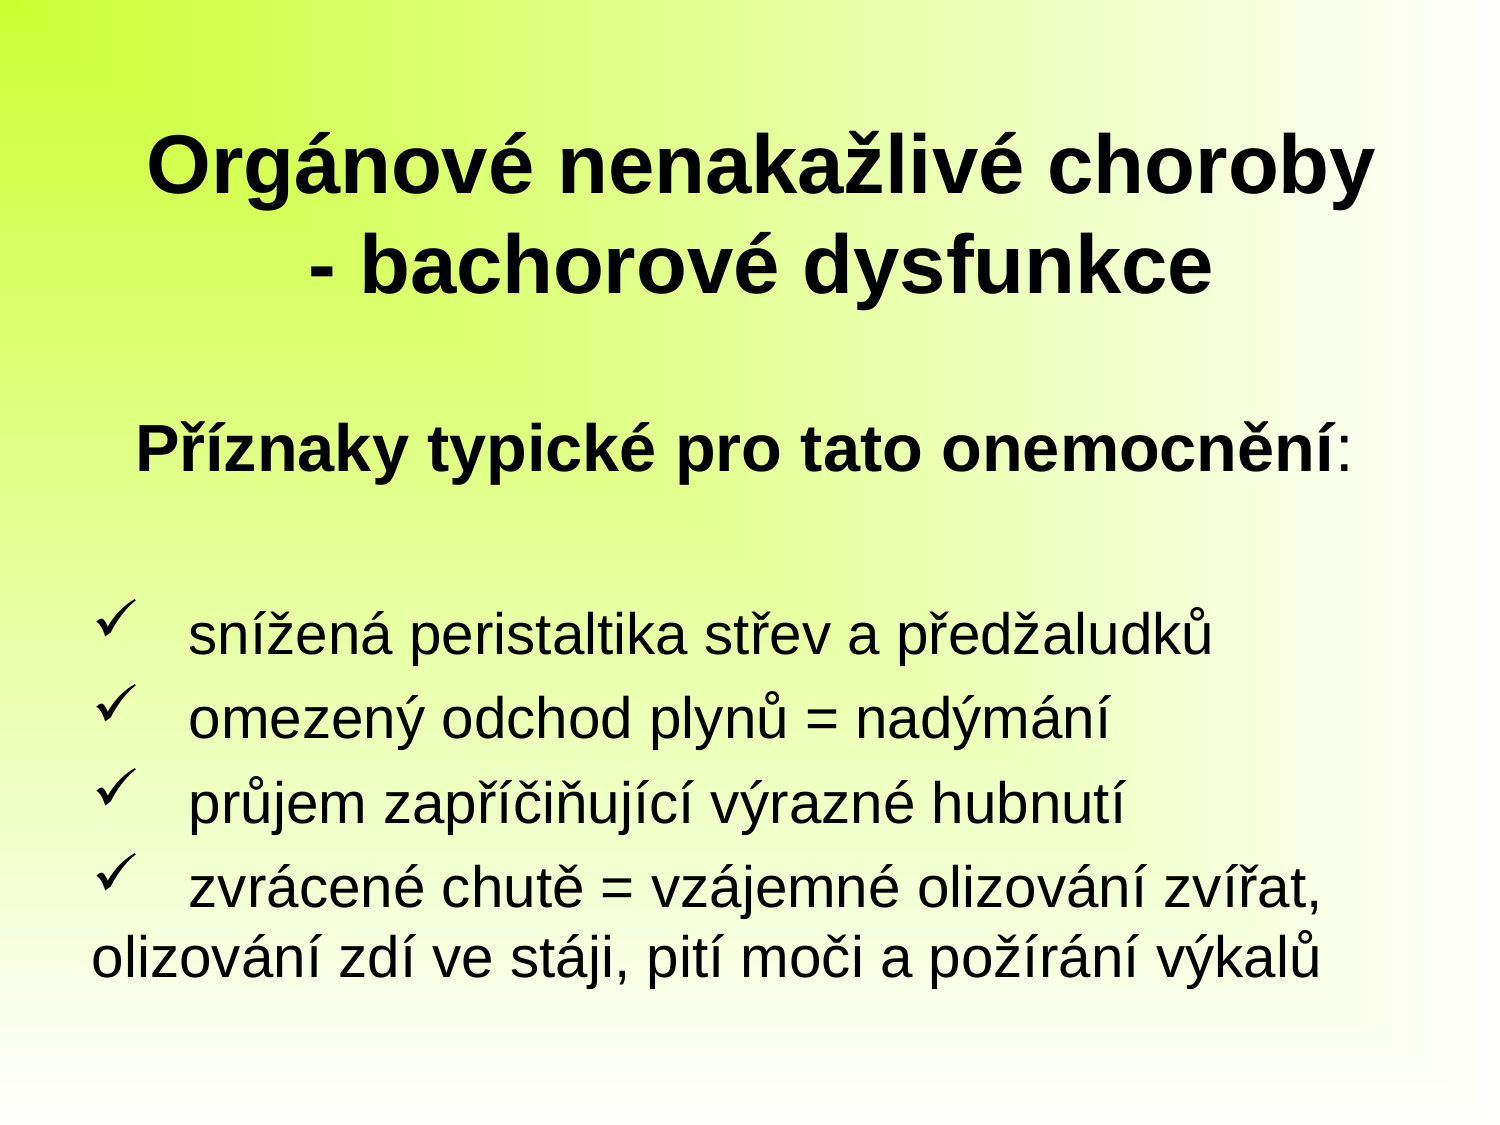

# Orgánové nenakažlivé choroby - bachorové dysfunkce
Příznaky typické pro tato onemocnění:
 snížená peristaltika střev a předžaludků
 omezený odchod plynů = nadýmání
 průjem zapříčiňující výrazné hubnutí
 zvrácené chutě = vzájemné olizování zvířat, olizování zdí ve stáji, pití moči a požírání výkalů